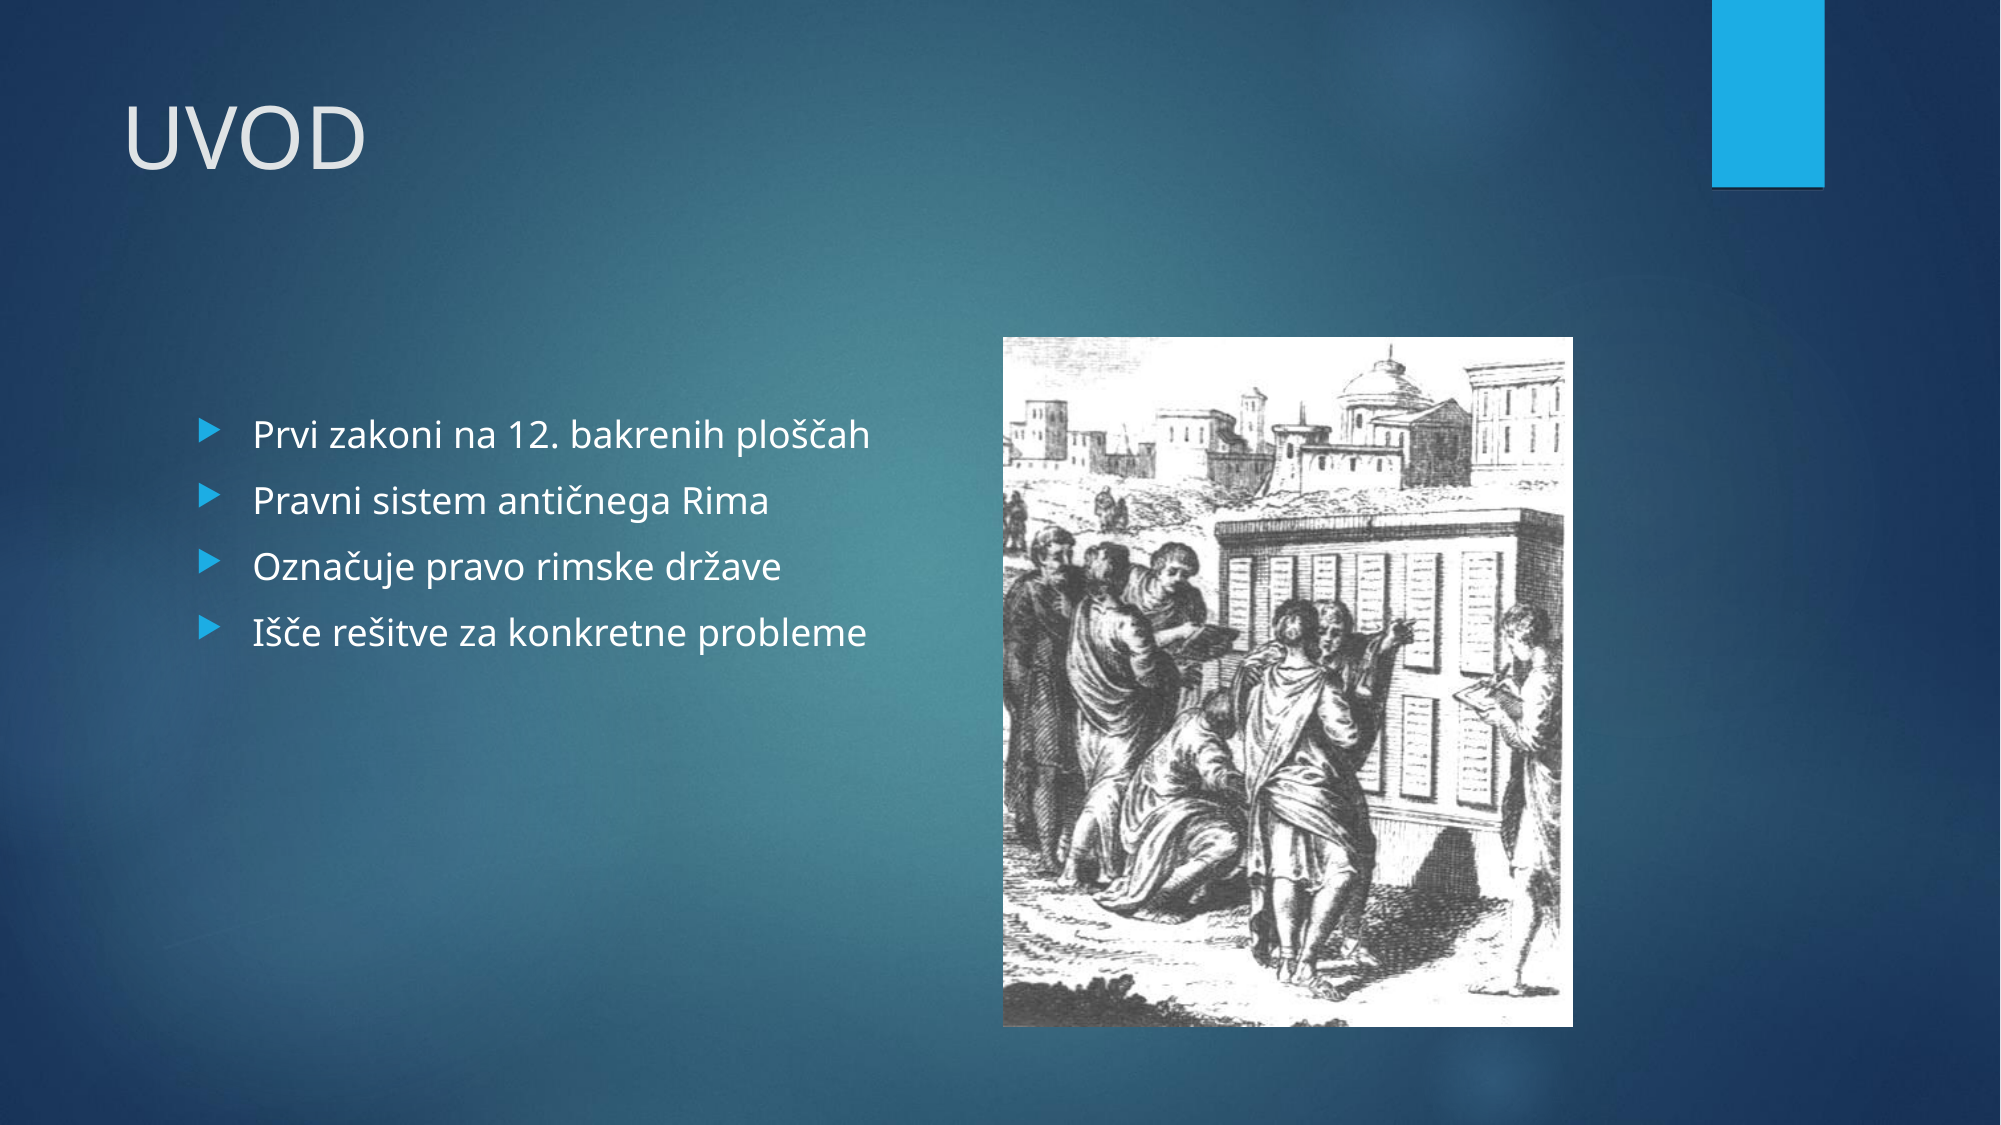

# UVOD
Prvi zakoni na 12. bakrenih ploščah
Pravni sistem antičnega Rima
Označuje pravo rimske države
Išče rešitve za konkretne probleme